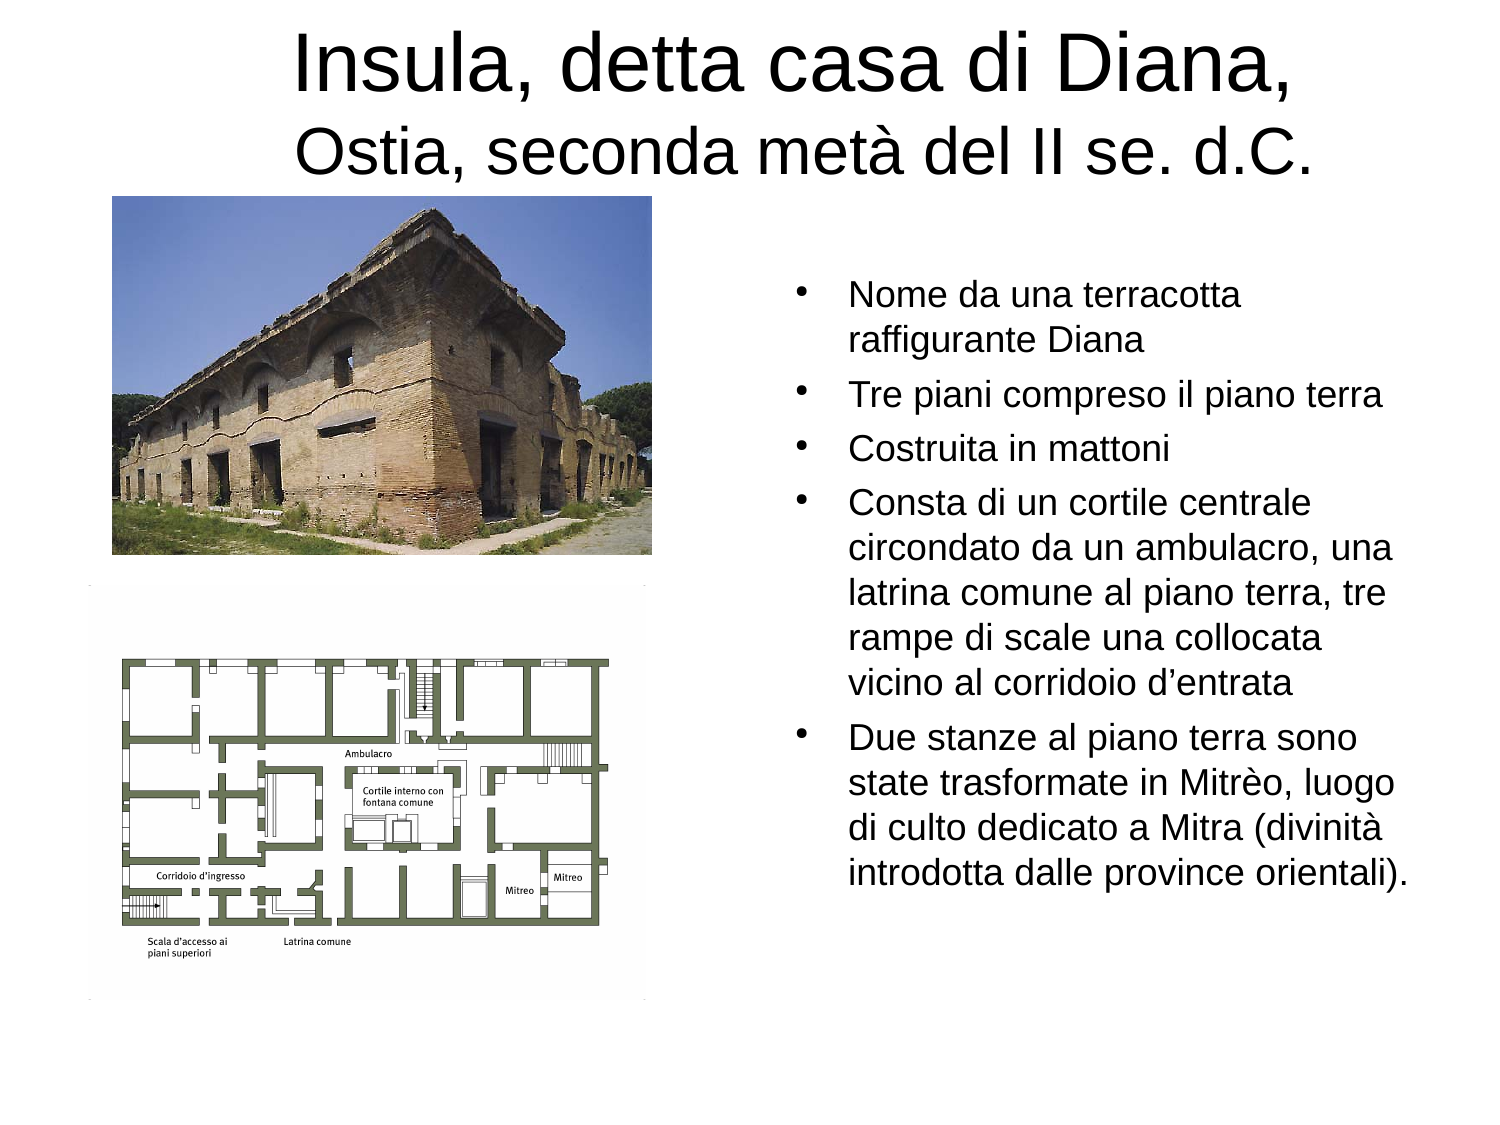

# Insula, detta casa di Diana, Ostia, seconda metà del II se. d.C.
Nome da una terracotta raffigurante Diana
Tre piani compreso il piano terra
Costruita in mattoni
Consta di un cortile centrale circondato da un ambulacro, una latrina comune al piano terra, tre rampe di scale una collocata vicino al corridoio d’entrata
Due stanze al piano terra sono state trasformate in Mitrèo, luogo di culto dedicato a Mitra (divinità introdotta dalle province orientali).